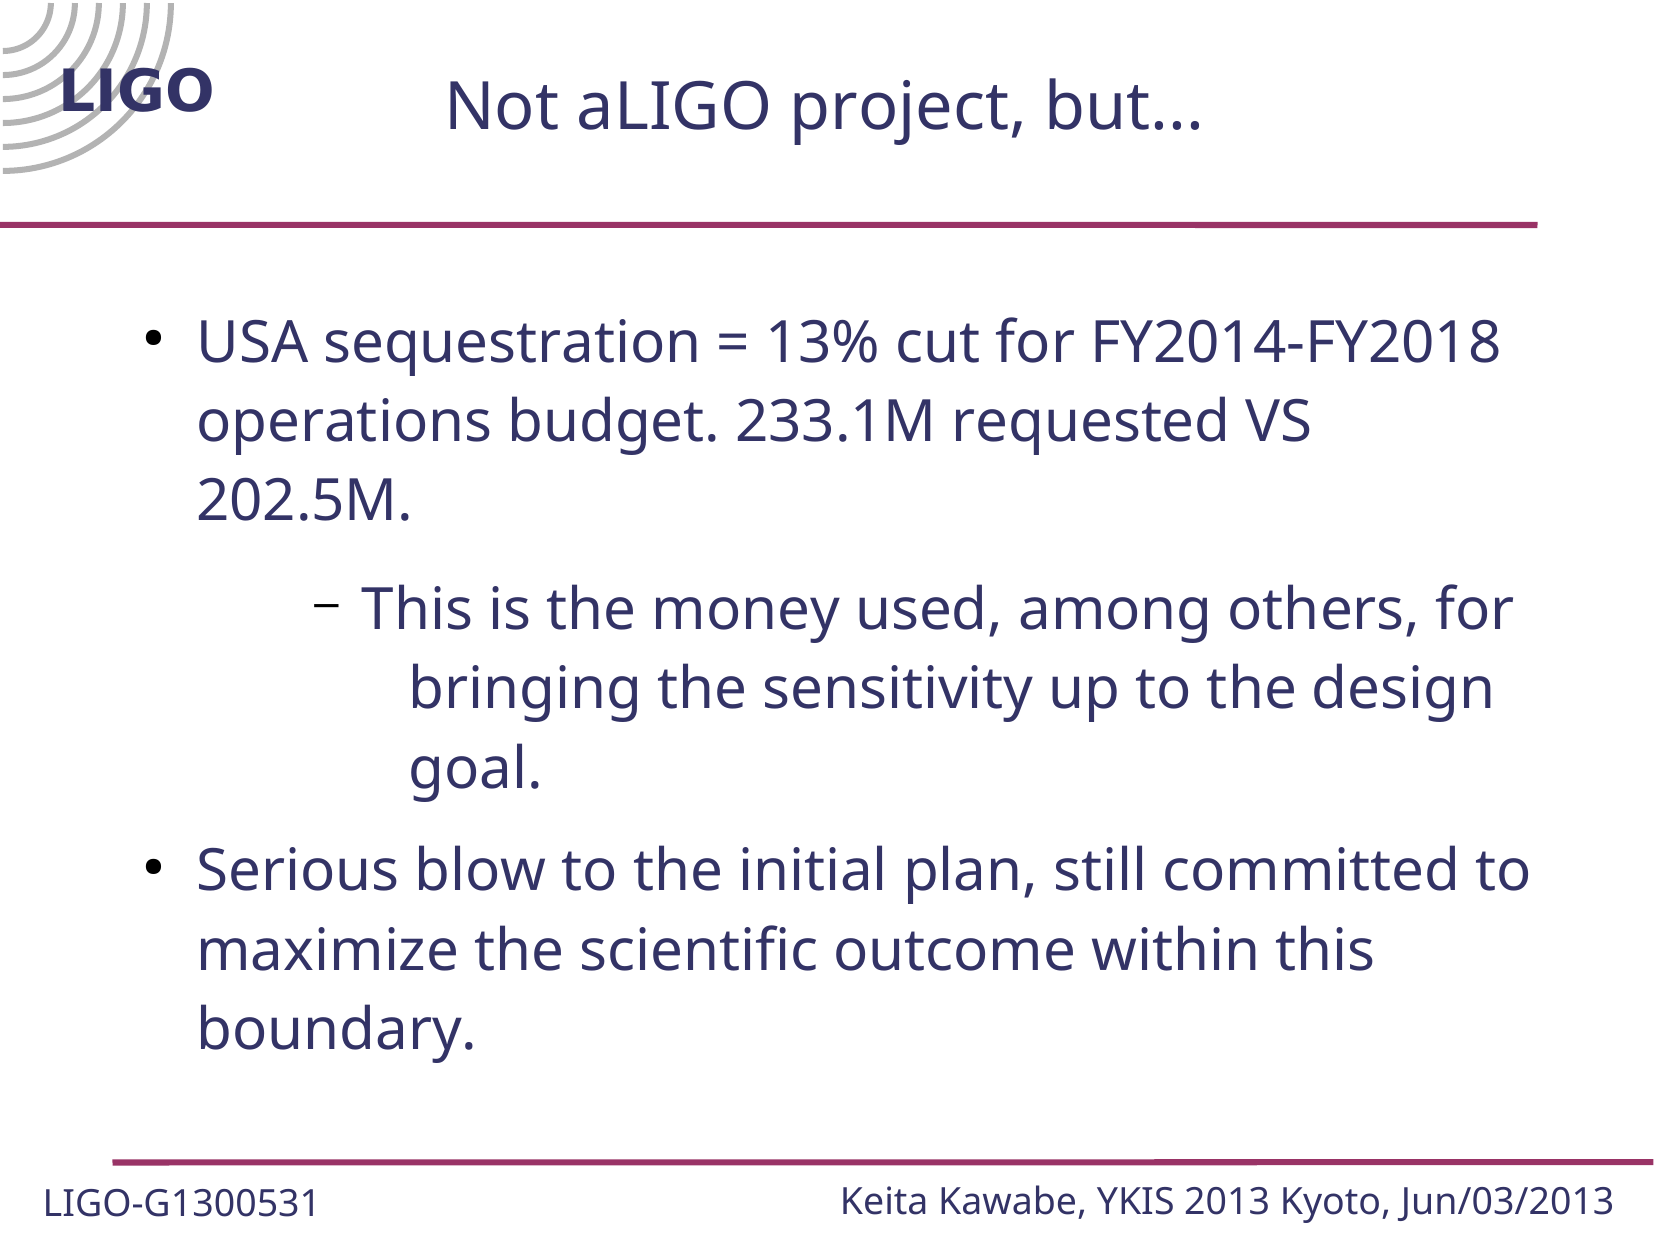

# Not aLIGO project, but...
USA sequestration = 13% cut for FY2014-FY2018 operations budget. 233.1M requested VS 202.5M.
This is the money used, among others, for bringing the sensitivity up to the design goal.
Serious blow to the initial plan, still committed to maximize the scientific outcome within this boundary.